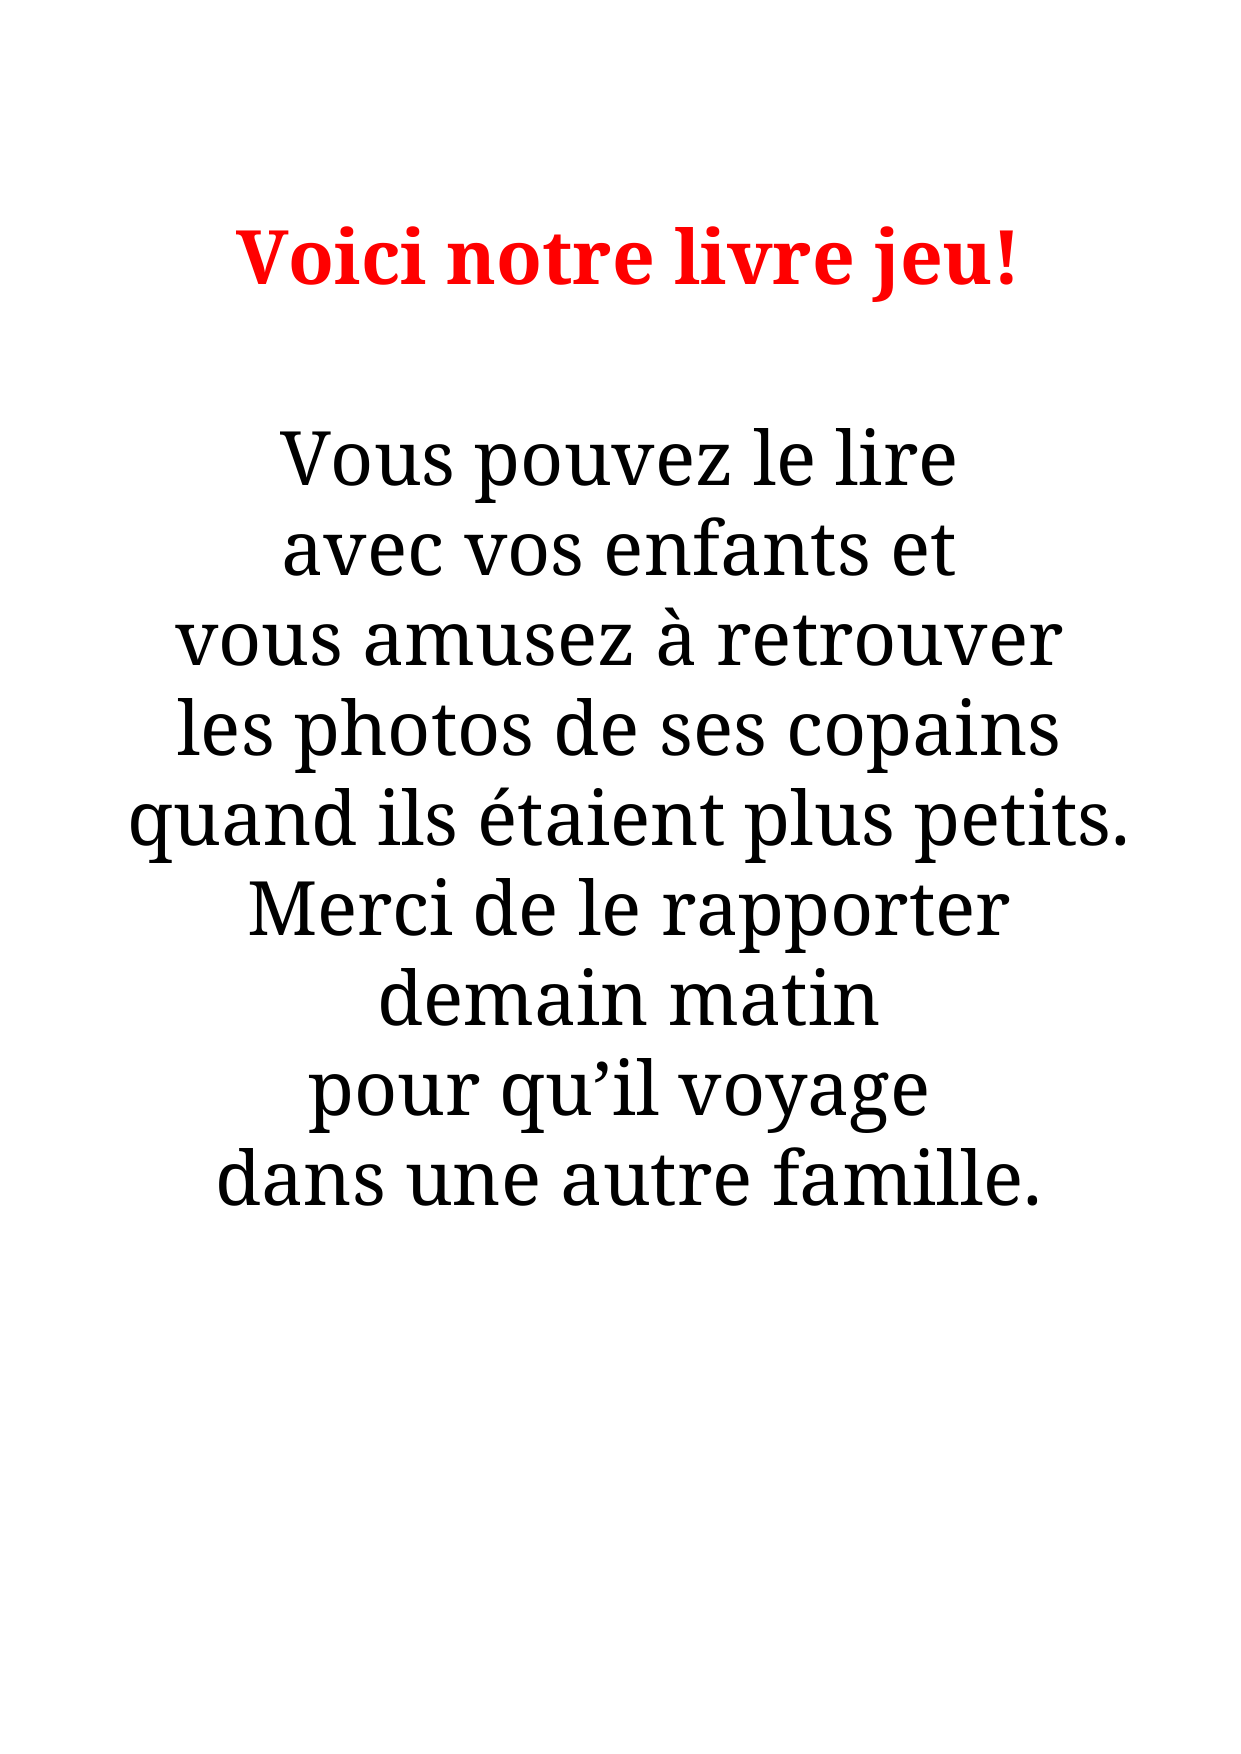

Voici notre livre jeu!
Vous pouvez le lire
avec vos enfants et
vous amusez à retrouver
les photos de ses copains
quand ils étaient plus petits.
Merci de le rapporter
 demain matin
pour qu’il voyage
dans une autre famille.